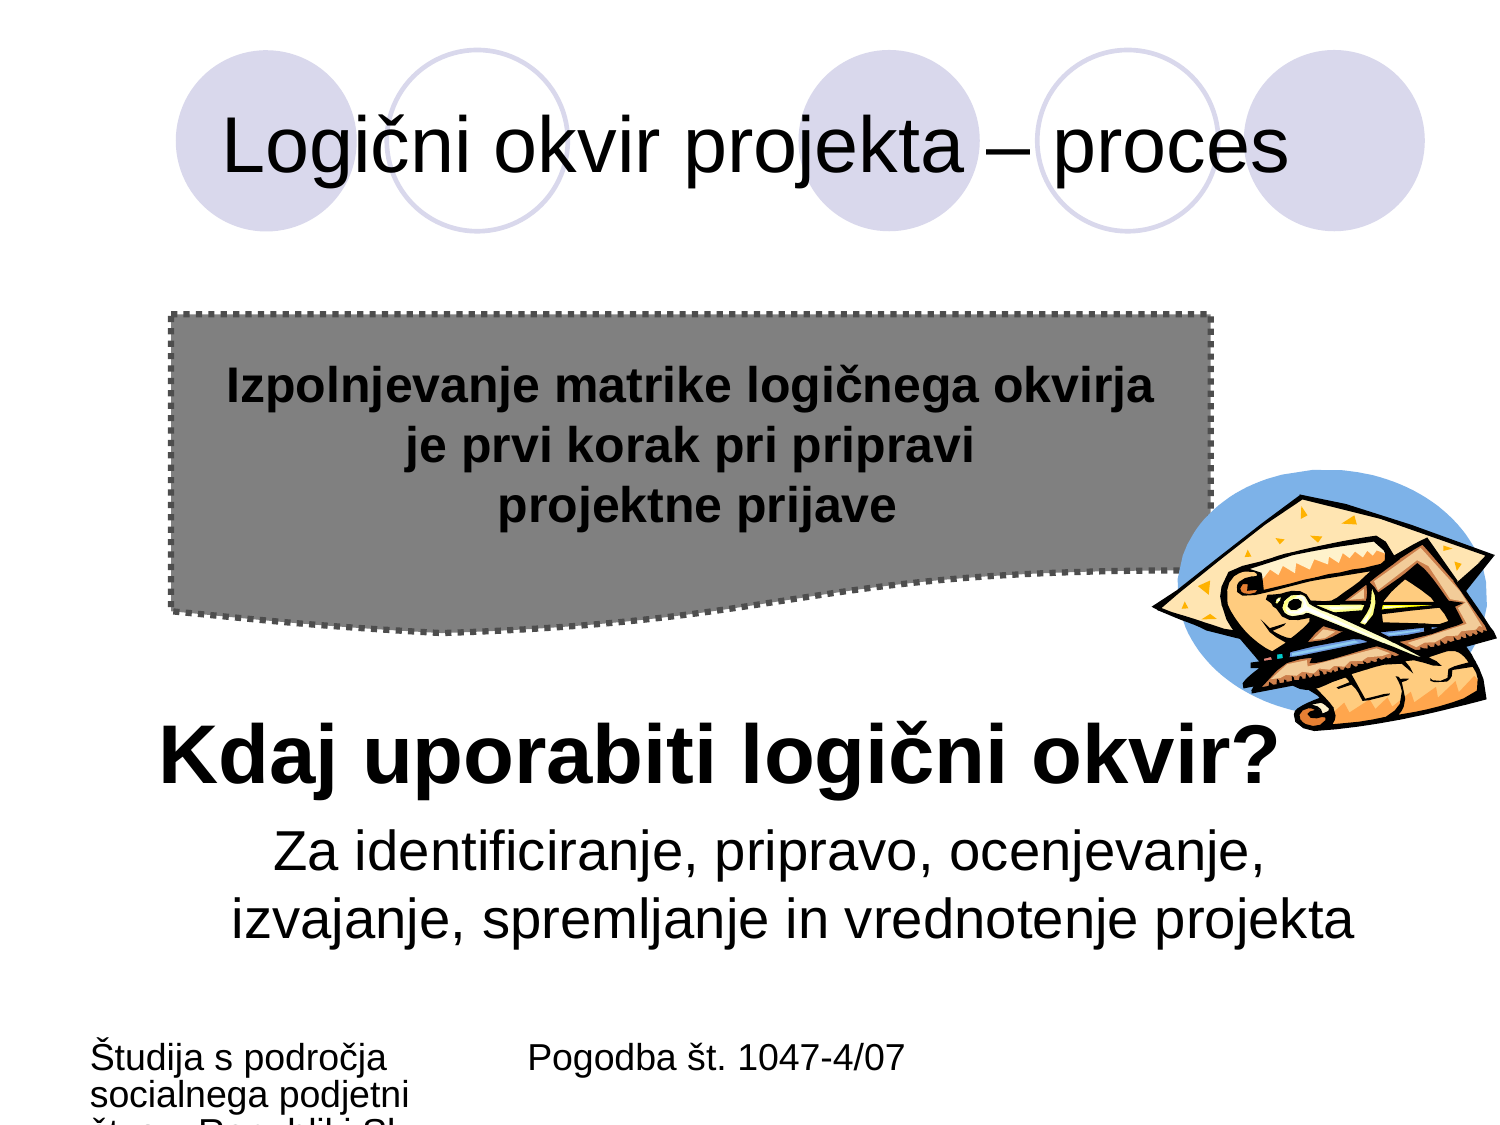

# Logični okvir projekta – proces
Izpolnjevanje matrike logičnega okvirja
je prvi korak pri pripravi
 projektne prijave
Kdaj uporabiti logični okvir?
Za identificiranje, pripravo, ocenjevanje, izvajanje, spremljanje in vrednotenje projekta
Študija s področja socialnega podjetništva v Republiki Sloveniji;
Pogodba št. 1047-4/07